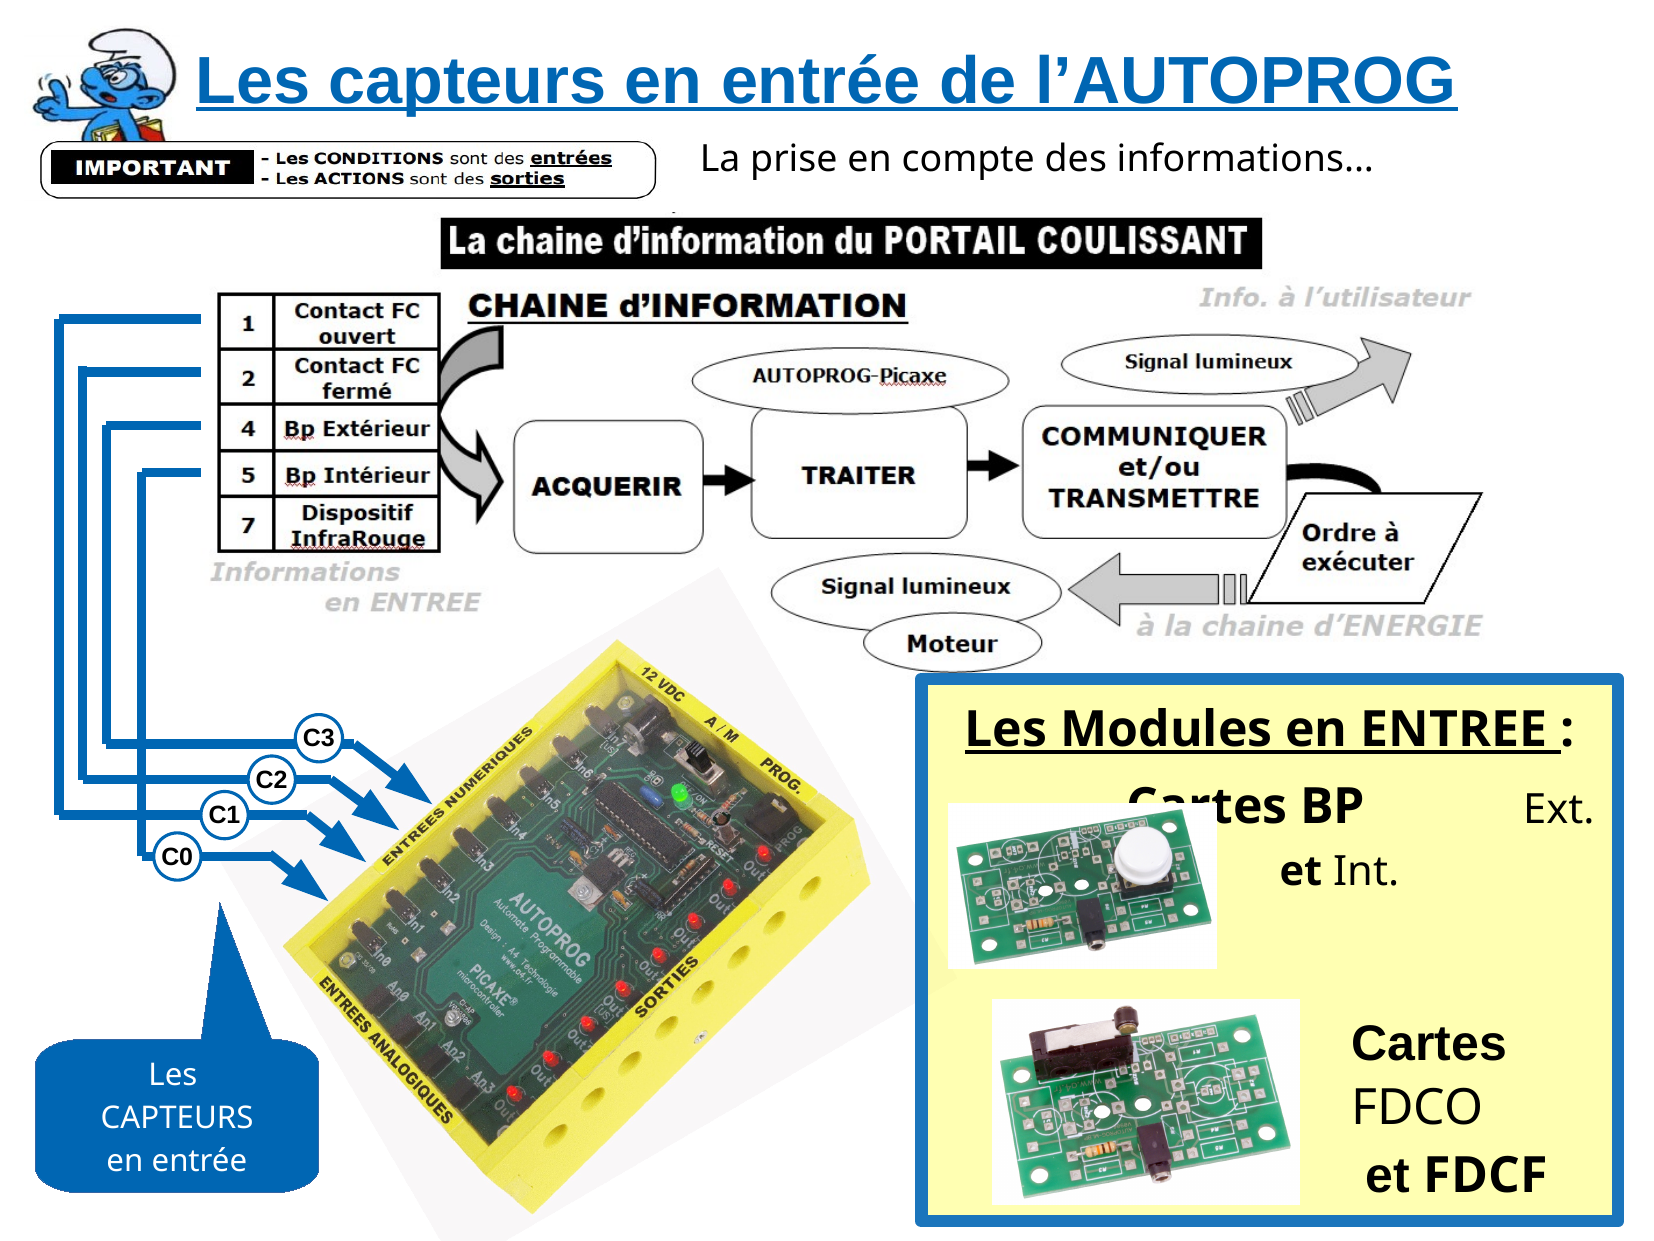

Les capteurs en entrée de l’AUTOPROG
La prise en compte des informations...
C3
C2
C1
C0
Les Modules en ENTREE :
 Cartes BP Ext.
 et Int.
Cartes FDCO et FDCF
Les
CAPTEURS
en entrée